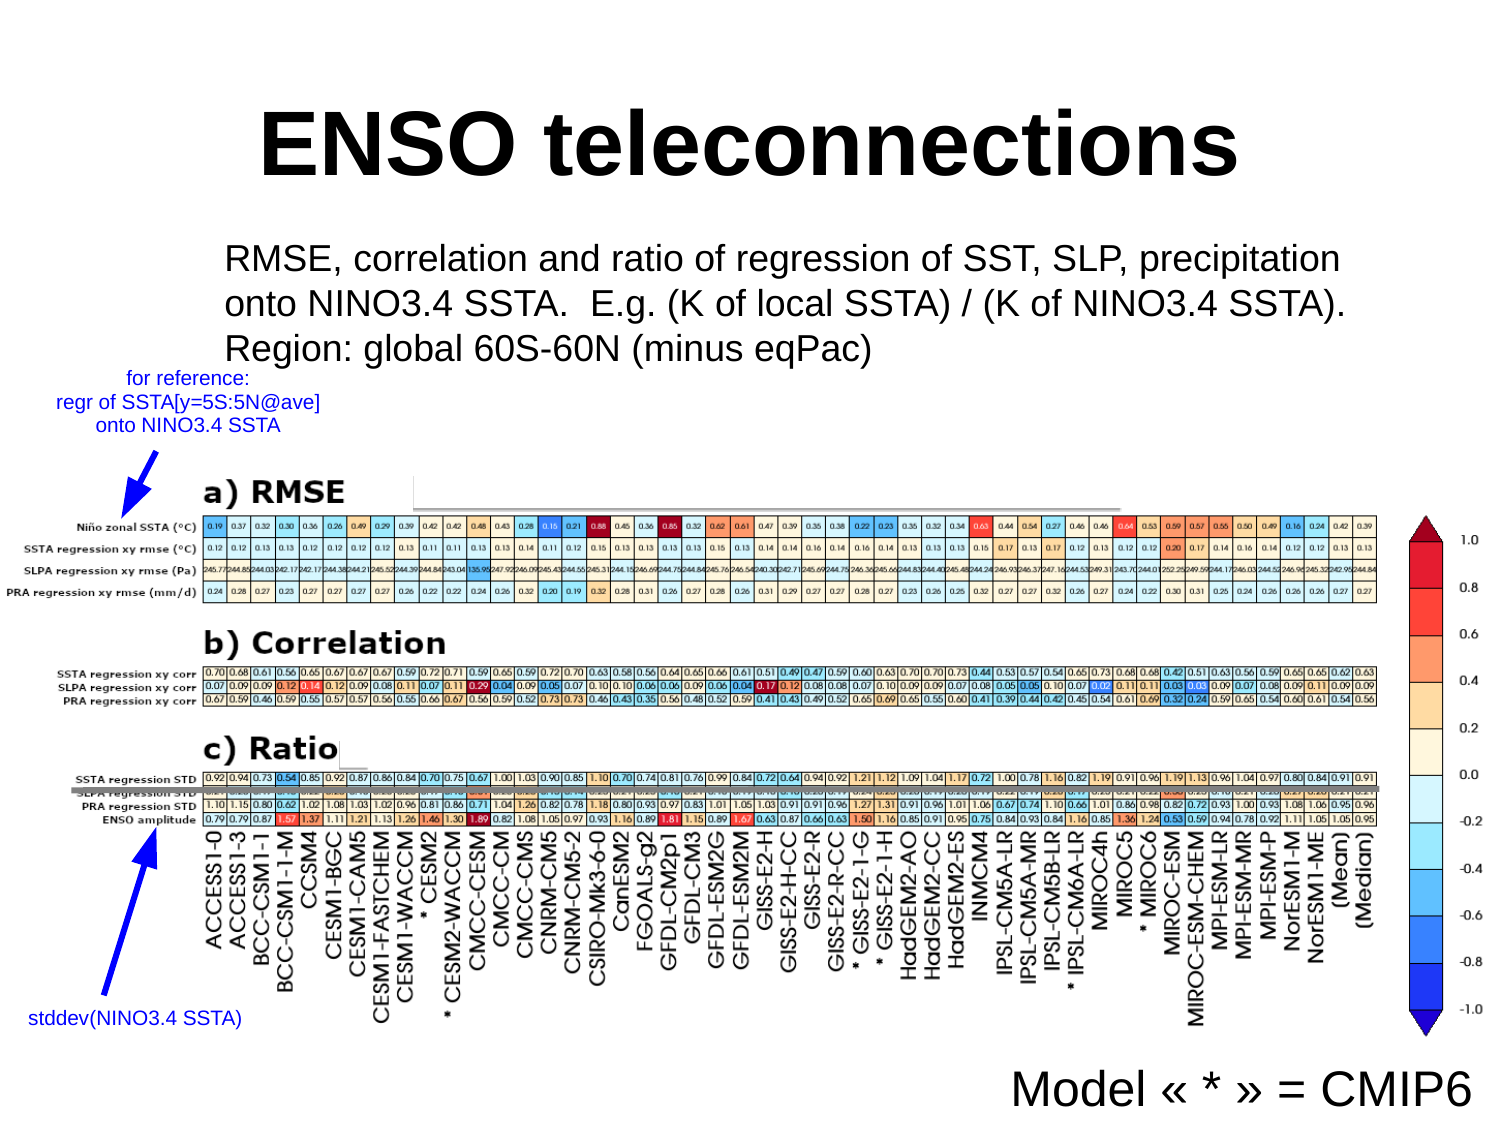

# ENSO teleconnections
RMSE, correlation and ratio of regression of SST, SLP, precipitation
onto NINO3.4 SSTA. E.g. (K of local SSTA) / (K of NINO3.4 SSTA).
Region: global 60S-60N (minus eqPac)
for reference:
regr of SSTA[y=5S:5N@ave]
onto NINO3.4 SSTA
stddev(NINO3.4 SSTA)
Model « * » = CMIP6